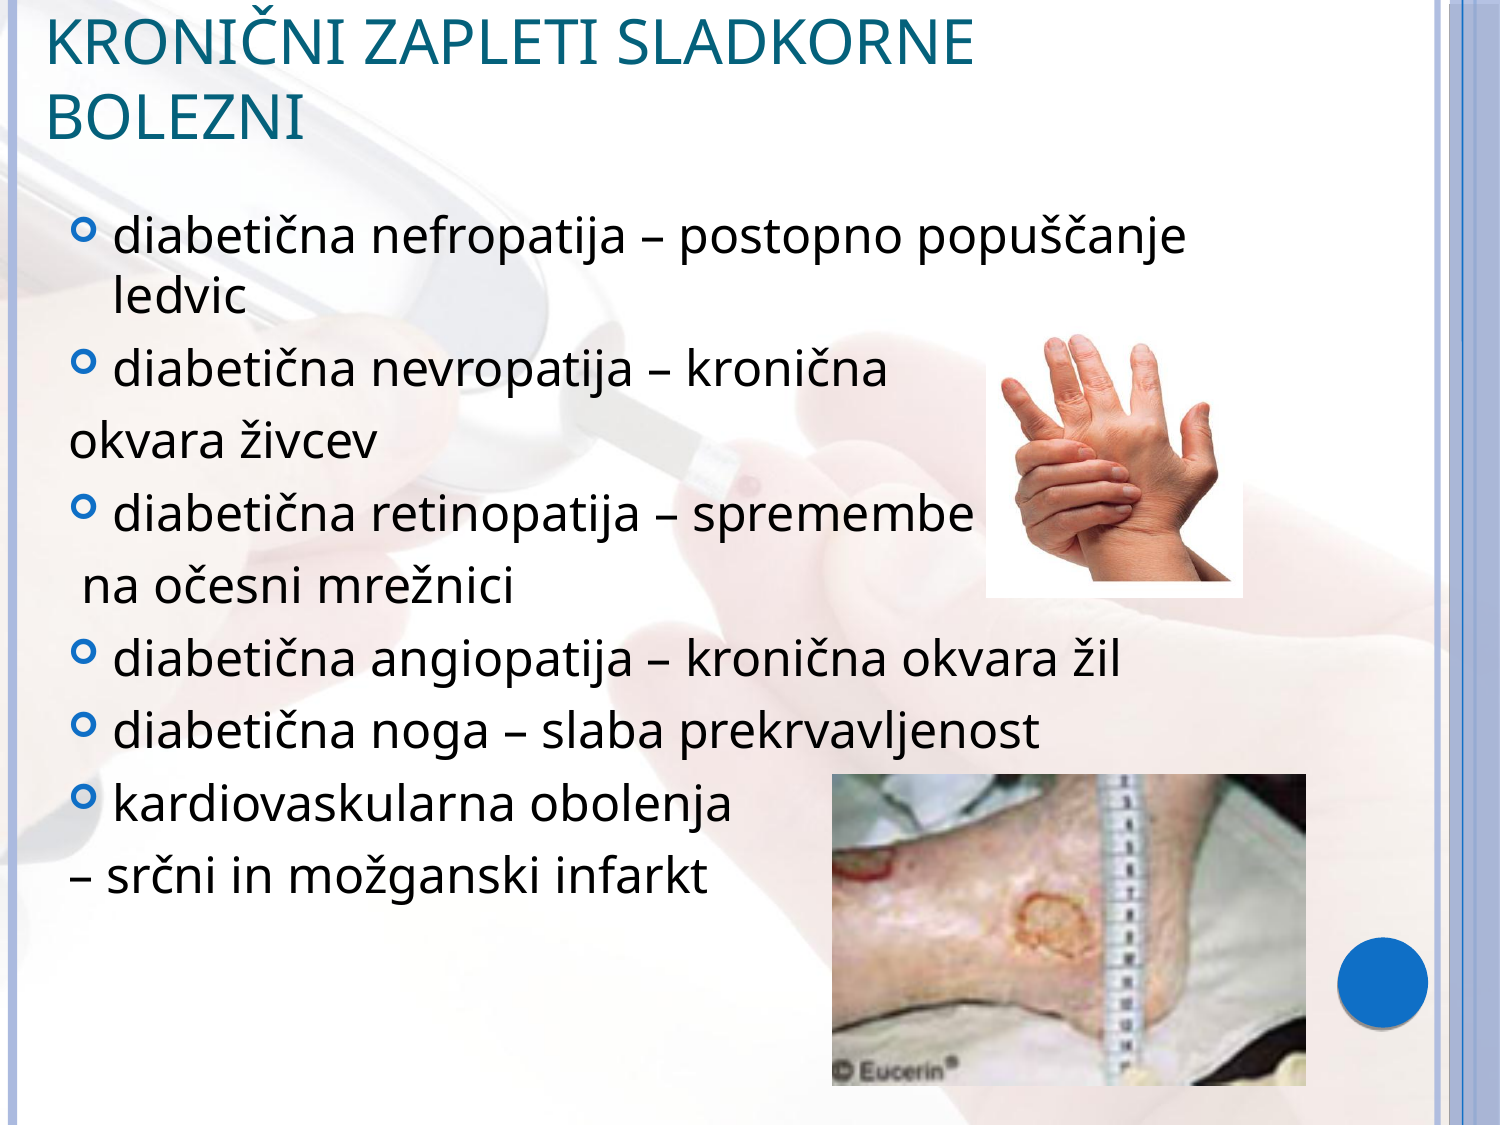

# Kronični zapleti sladkorne bolezni
diabetična nefropatija – postopno popuščanje ledvic
diabetična nevropatija – kronična
okvara živcev
diabetična retinopatija – spremembe
 na očesni mrežnici
diabetična angiopatija – kronična okvara žil
diabetična noga – slaba prekrvavljenost
kardiovaskularna obolenja
– srčni in možganski infarkt